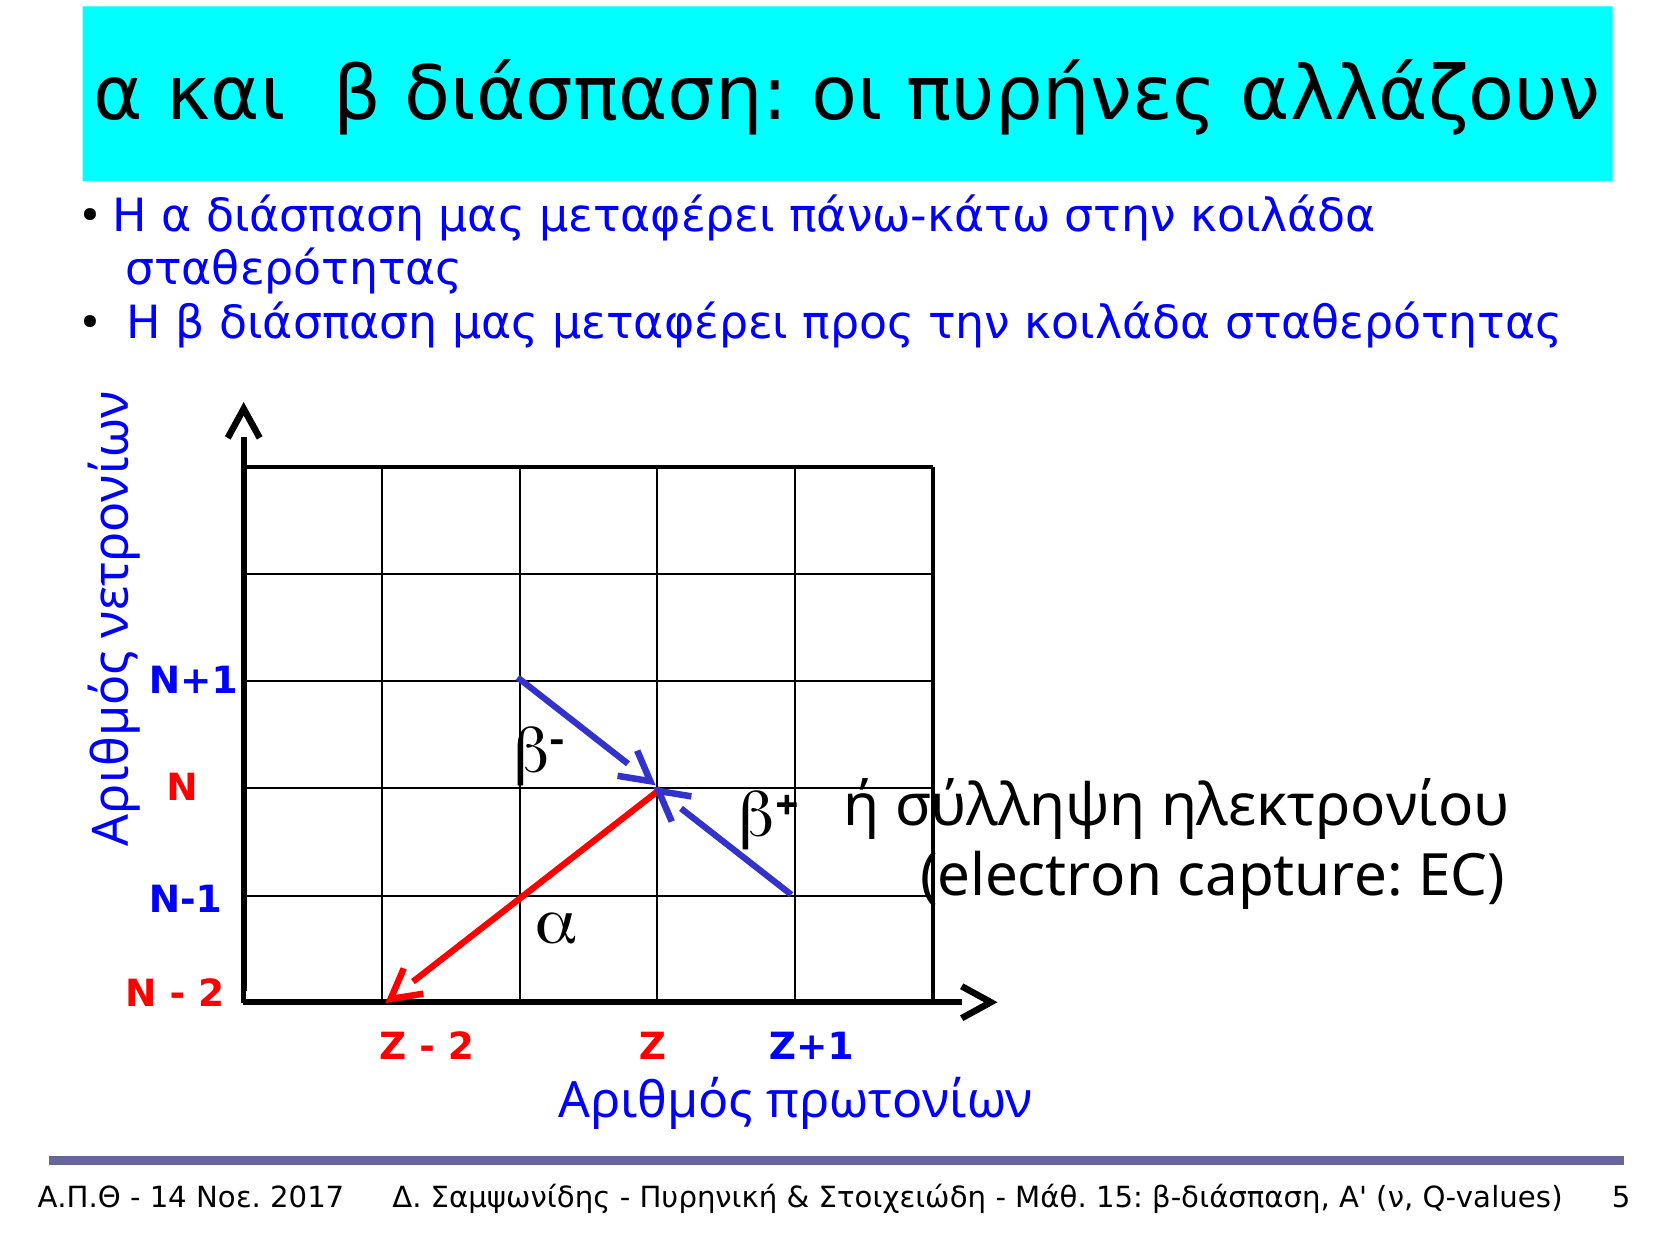

# α και β διάσπαση: οι πυρήνες αλλάζουν
 Η α διάσπαση μας μεταφέρει πάνω-κάτω στην κοιλάδα 			 σταθερότητας
 Η β διάσπαση μας μεταφέρει προς την κοιλάδα σταθερότητας
Αριθμός νετρονίων
Ν+1
-
Ν
ή σύλληψη ηλεκτρονίου
 (electron capture: EC)
+

Ν-1
Ν - 2
Ζ - 2
Ζ
Ζ+1
Αριθμός πρωτονίων
Α.Π.Θ - 14 Νοε. 2017
Δ. Σαμψωνίδης - Πυρηνική & Στοιχειώδη - Μάθ. 15: β-διάσπαση, A' (ν, Q-values)
5